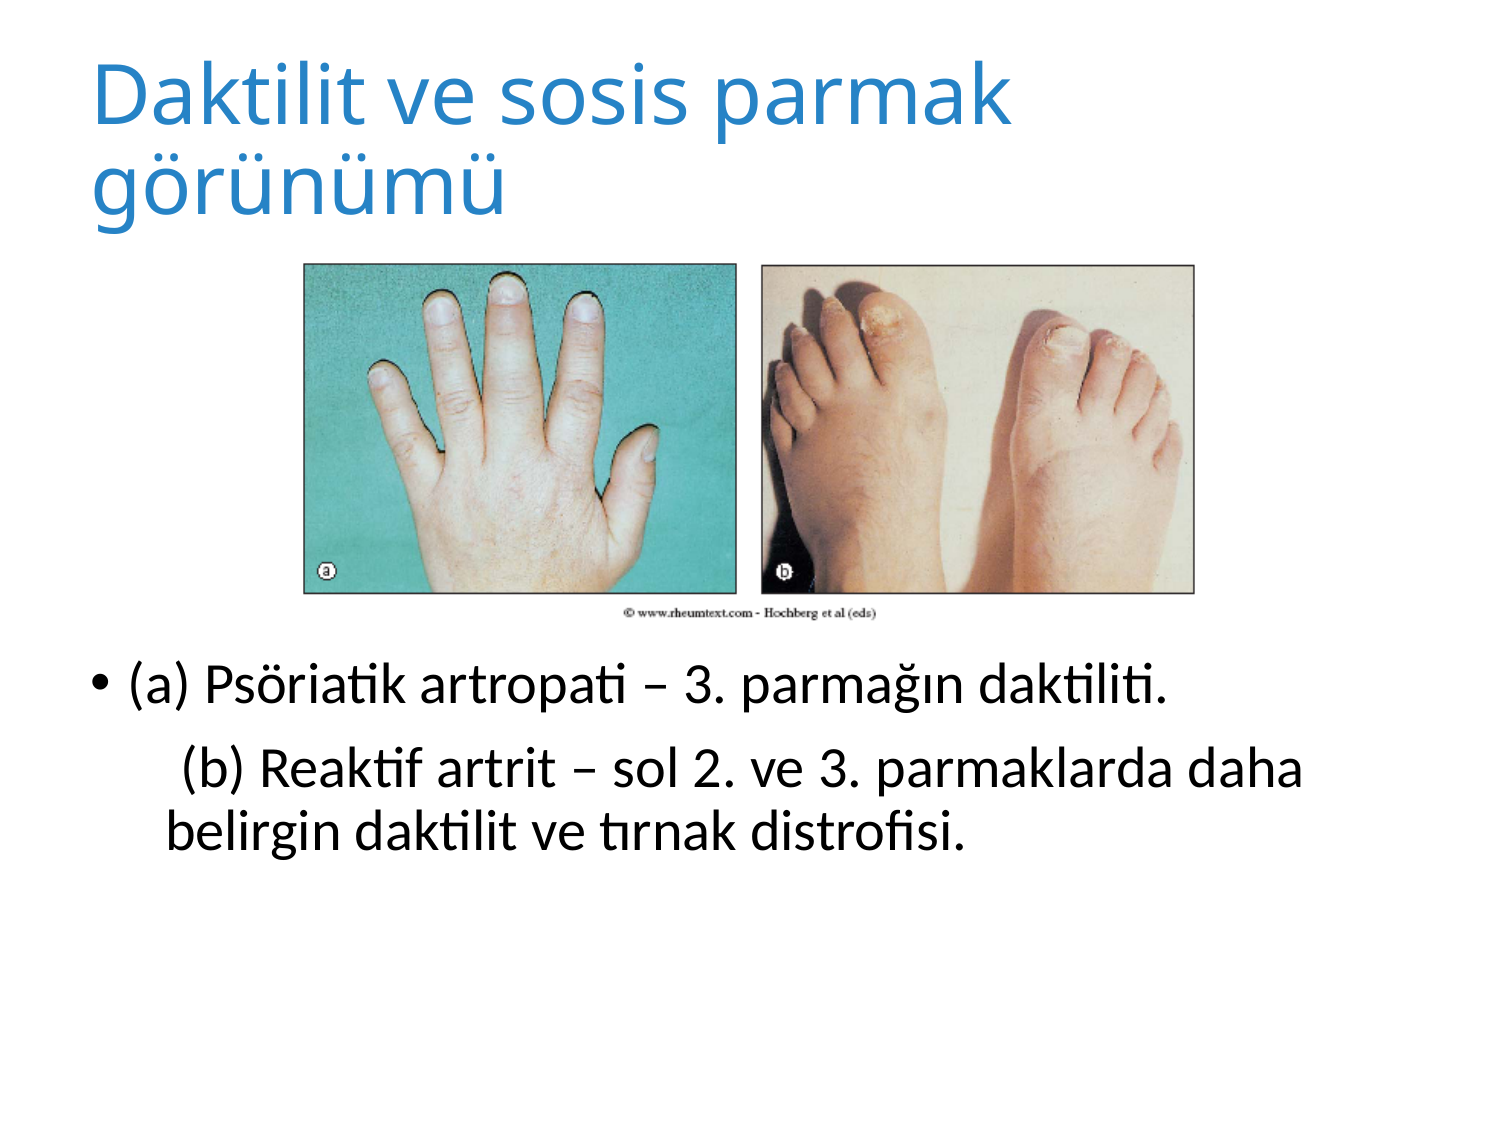

# Daktilit ve sosis parmak görünümü
(a) Psöriatik artropati – 3. parmağın daktiliti.
 (b) Reaktif artrit – sol 2. ve 3. parmaklarda daha belirgin daktilit ve tırnak distrofisi.